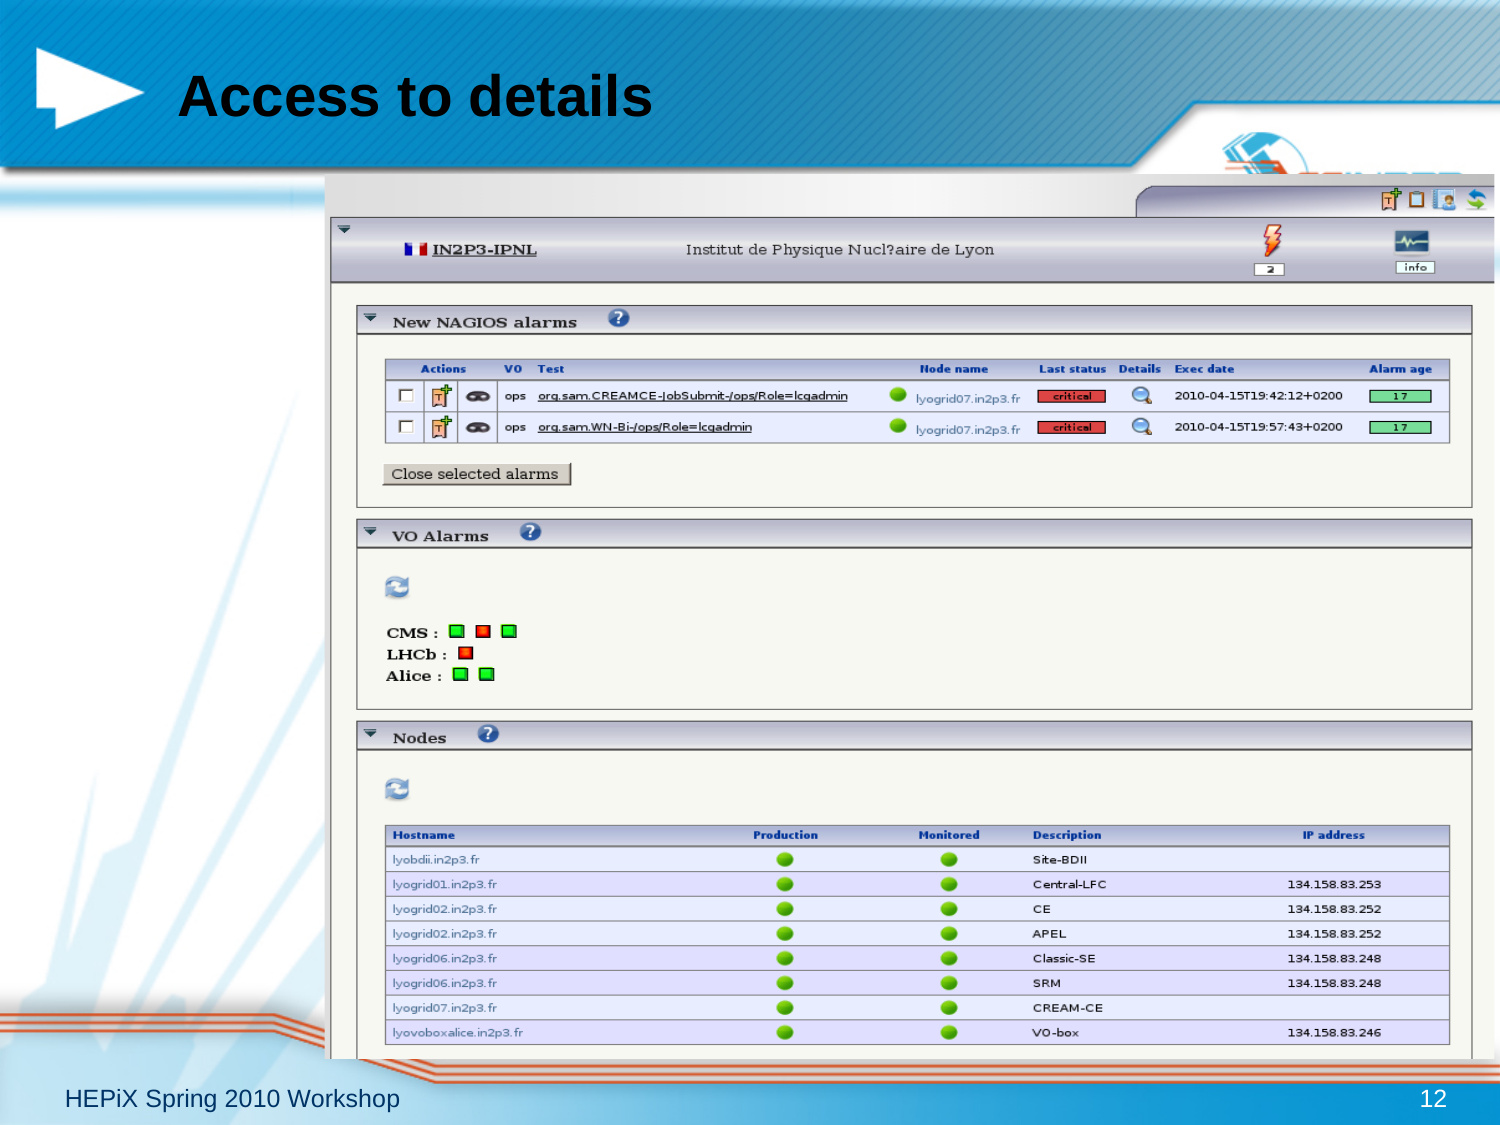

# Access to details
HEPiX Spring 2010 Workshop
12